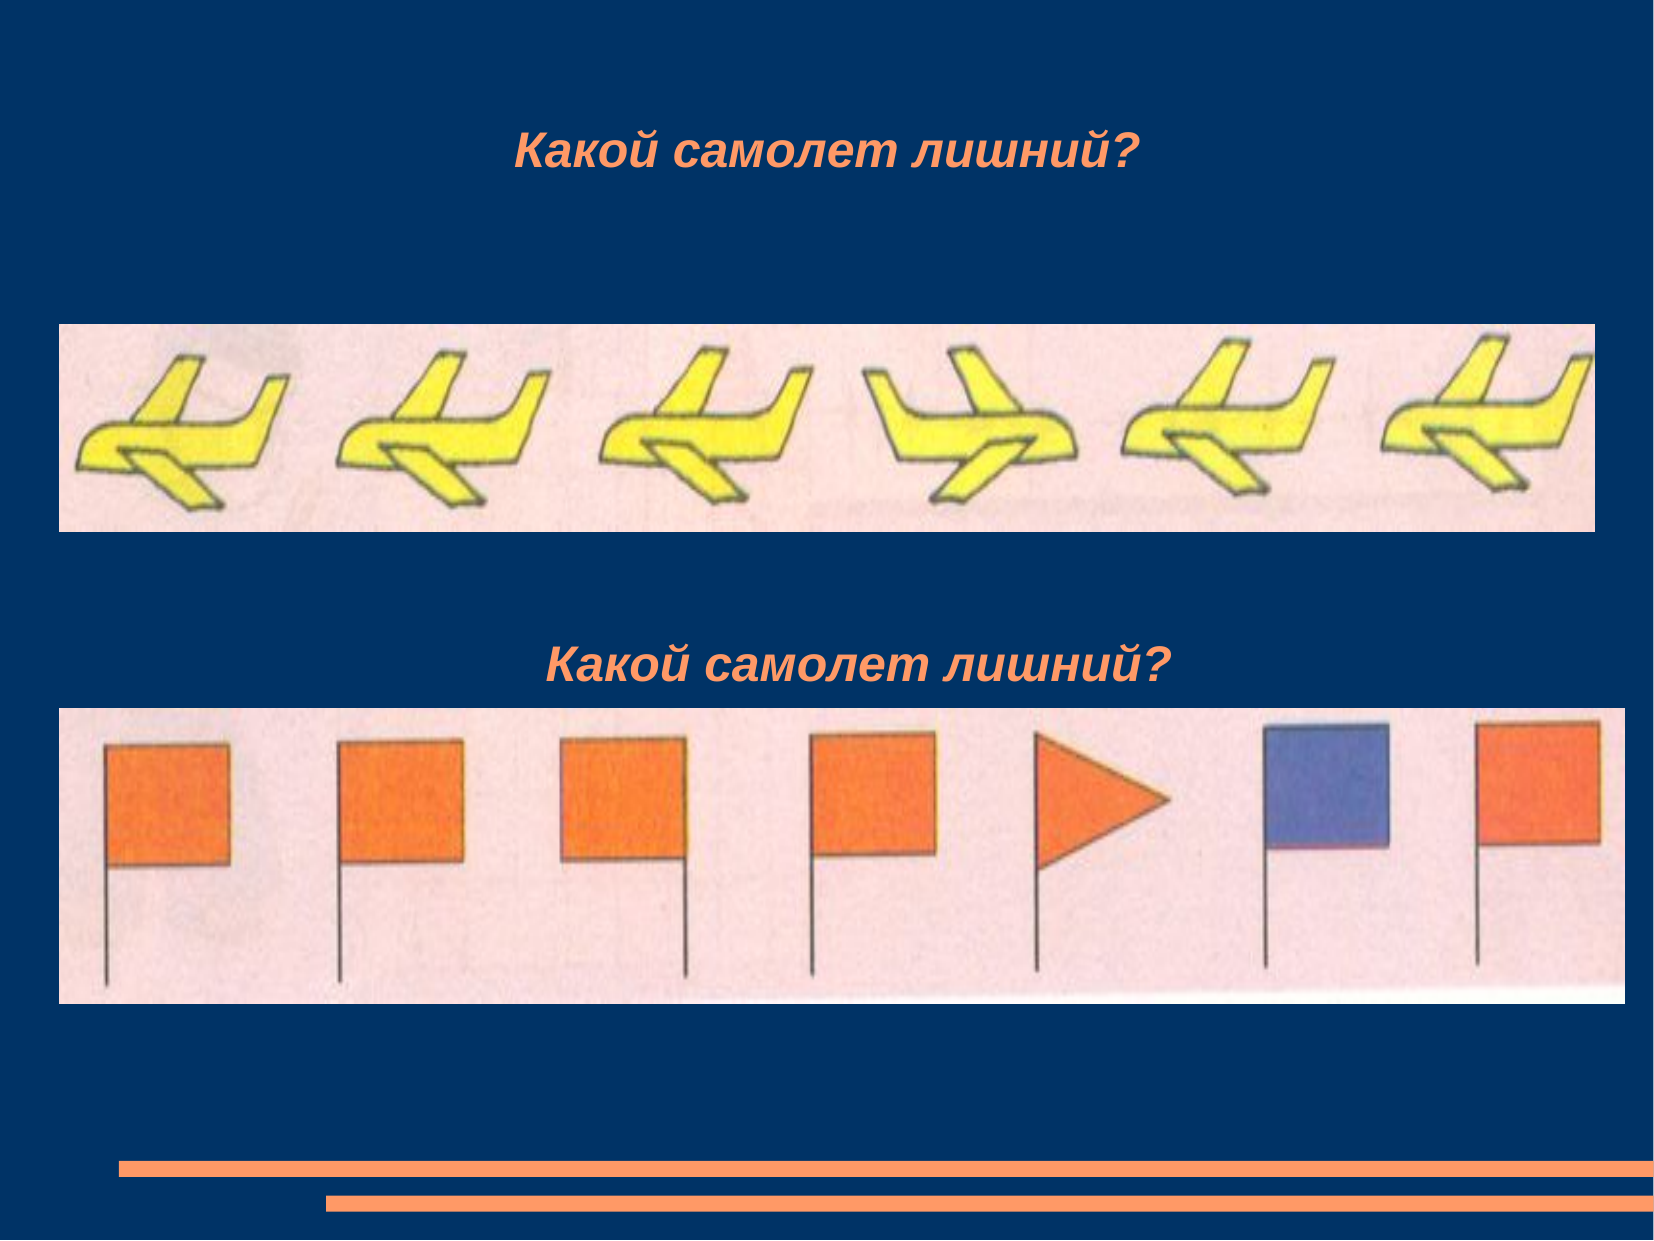

Какой самолет лишний?
# Какой самолет лишний?